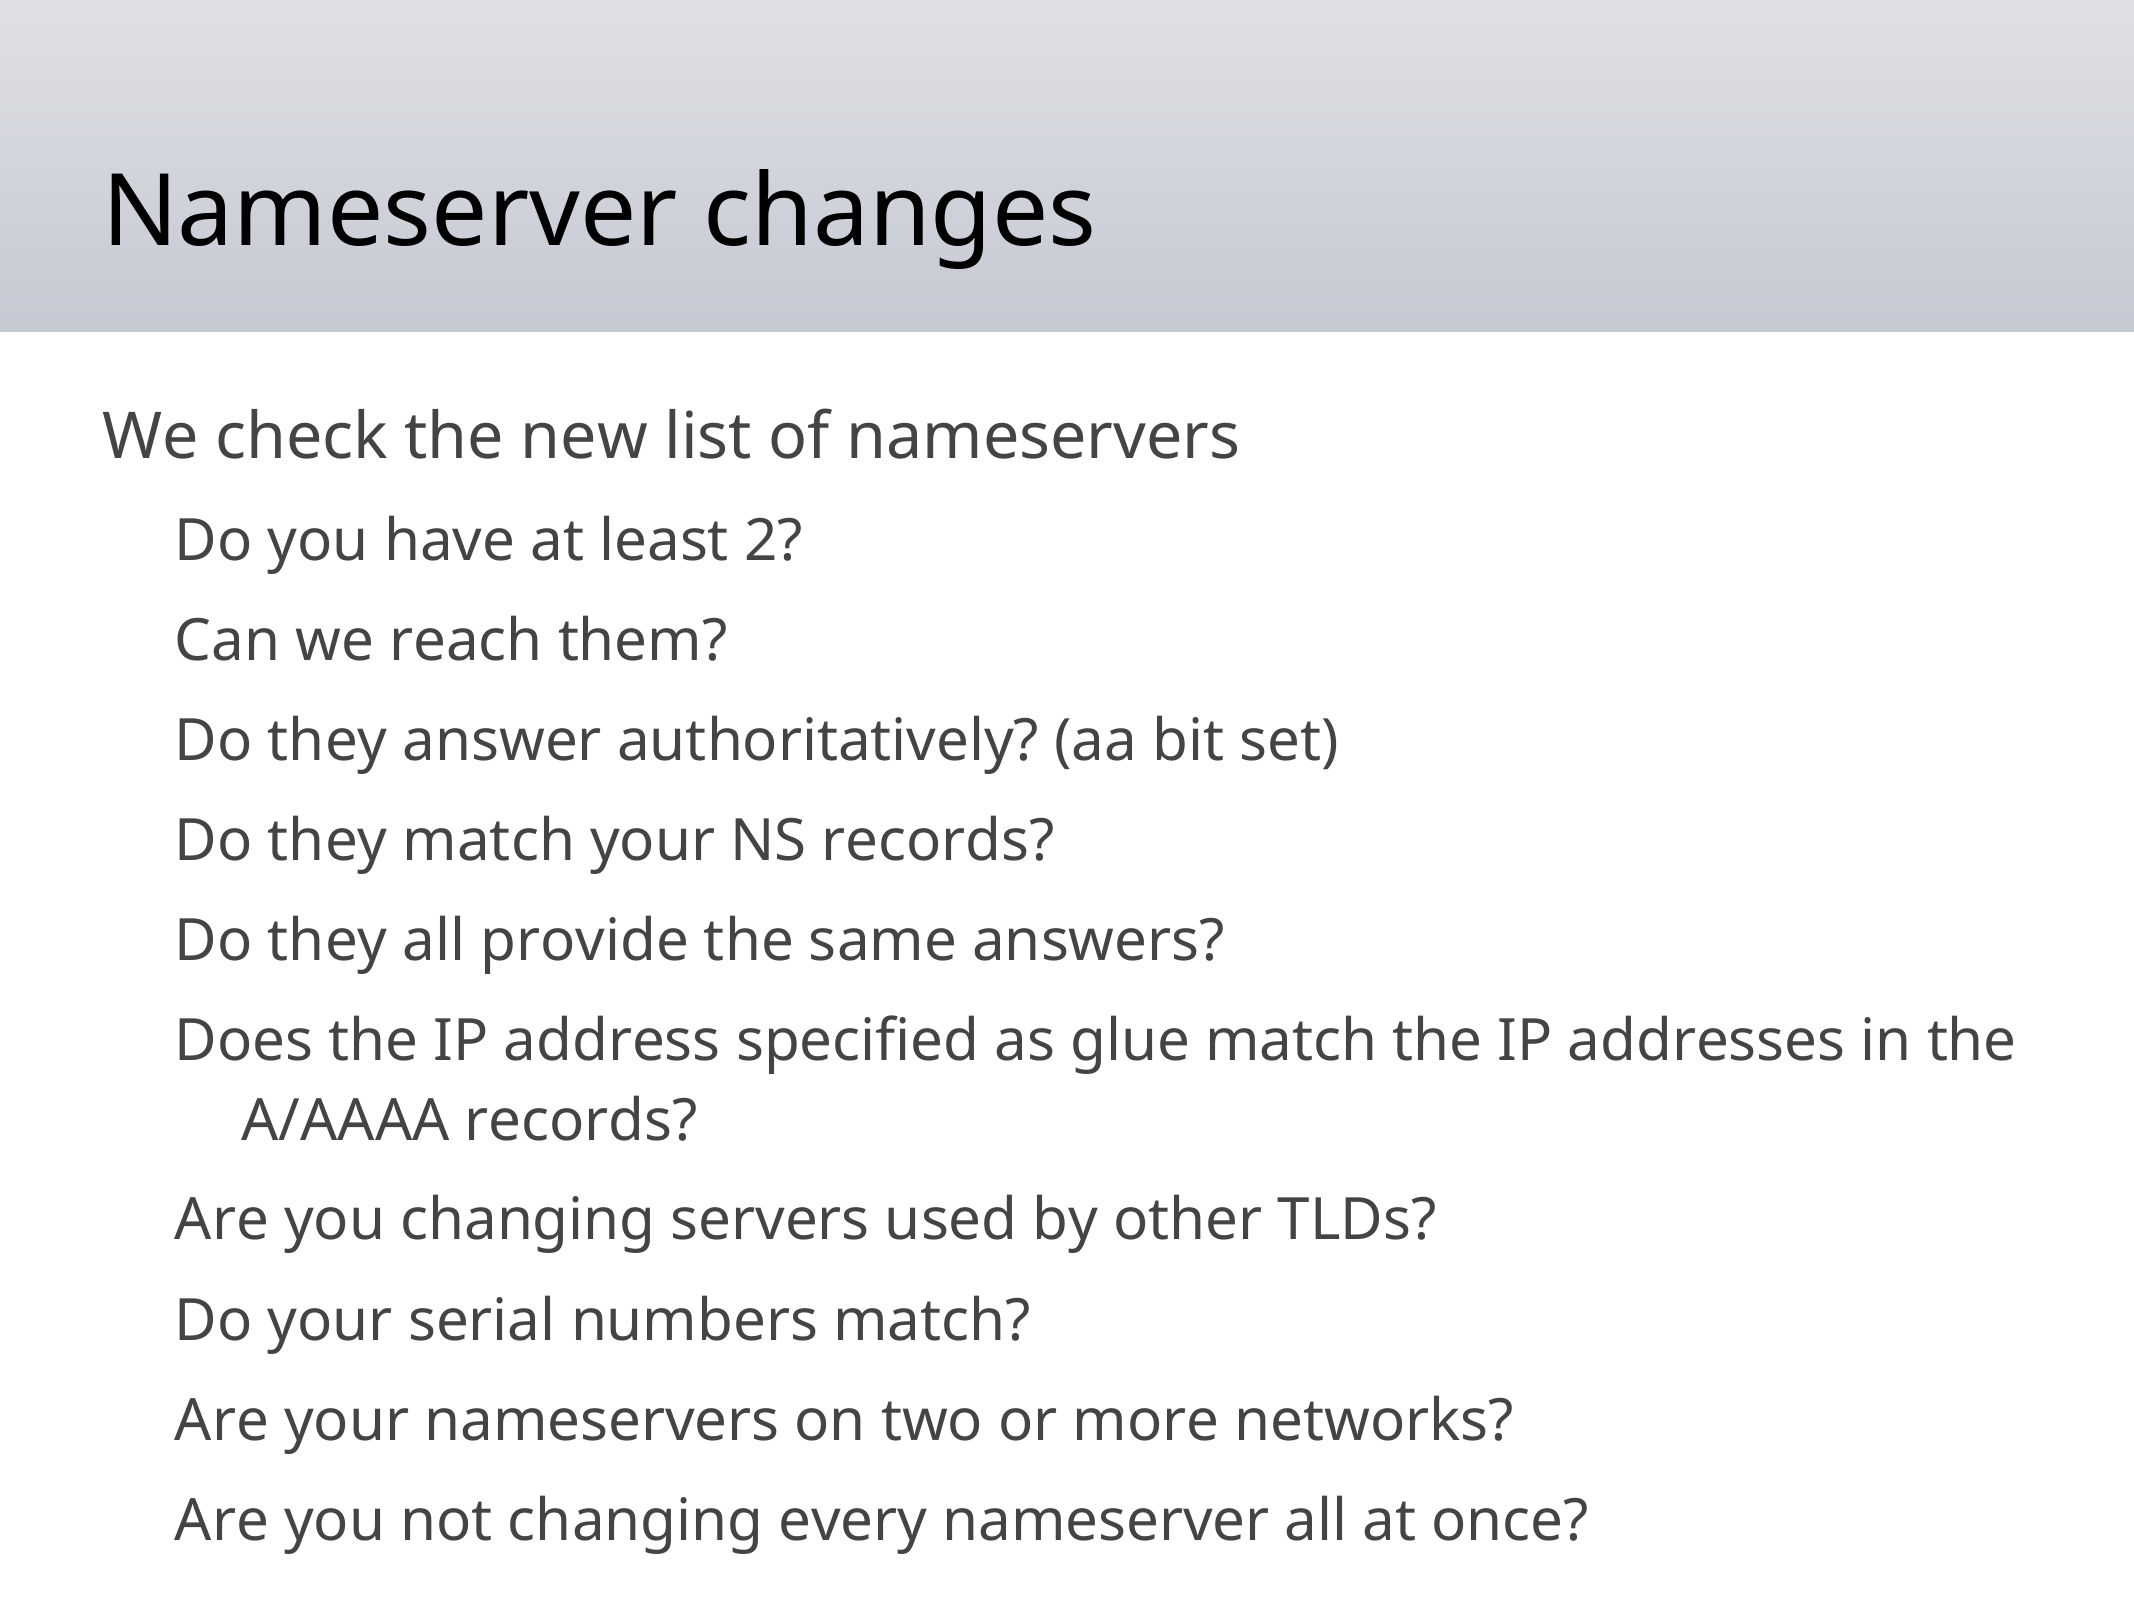

# Nameserver changes
We check the new list of nameservers
Do you have at least 2?
Can we reach them?
Do they answer authoritatively? (aa bit set)
Do they match your NS records?
Do they all provide the same answers?
Does the IP address specified as glue match the IP addresses in the A/AAAA records?
Are you changing servers used by other TLDs?
Do your serial numbers match?
Are your nameservers on two or more networks?
Are you not changing every nameserver all at once?